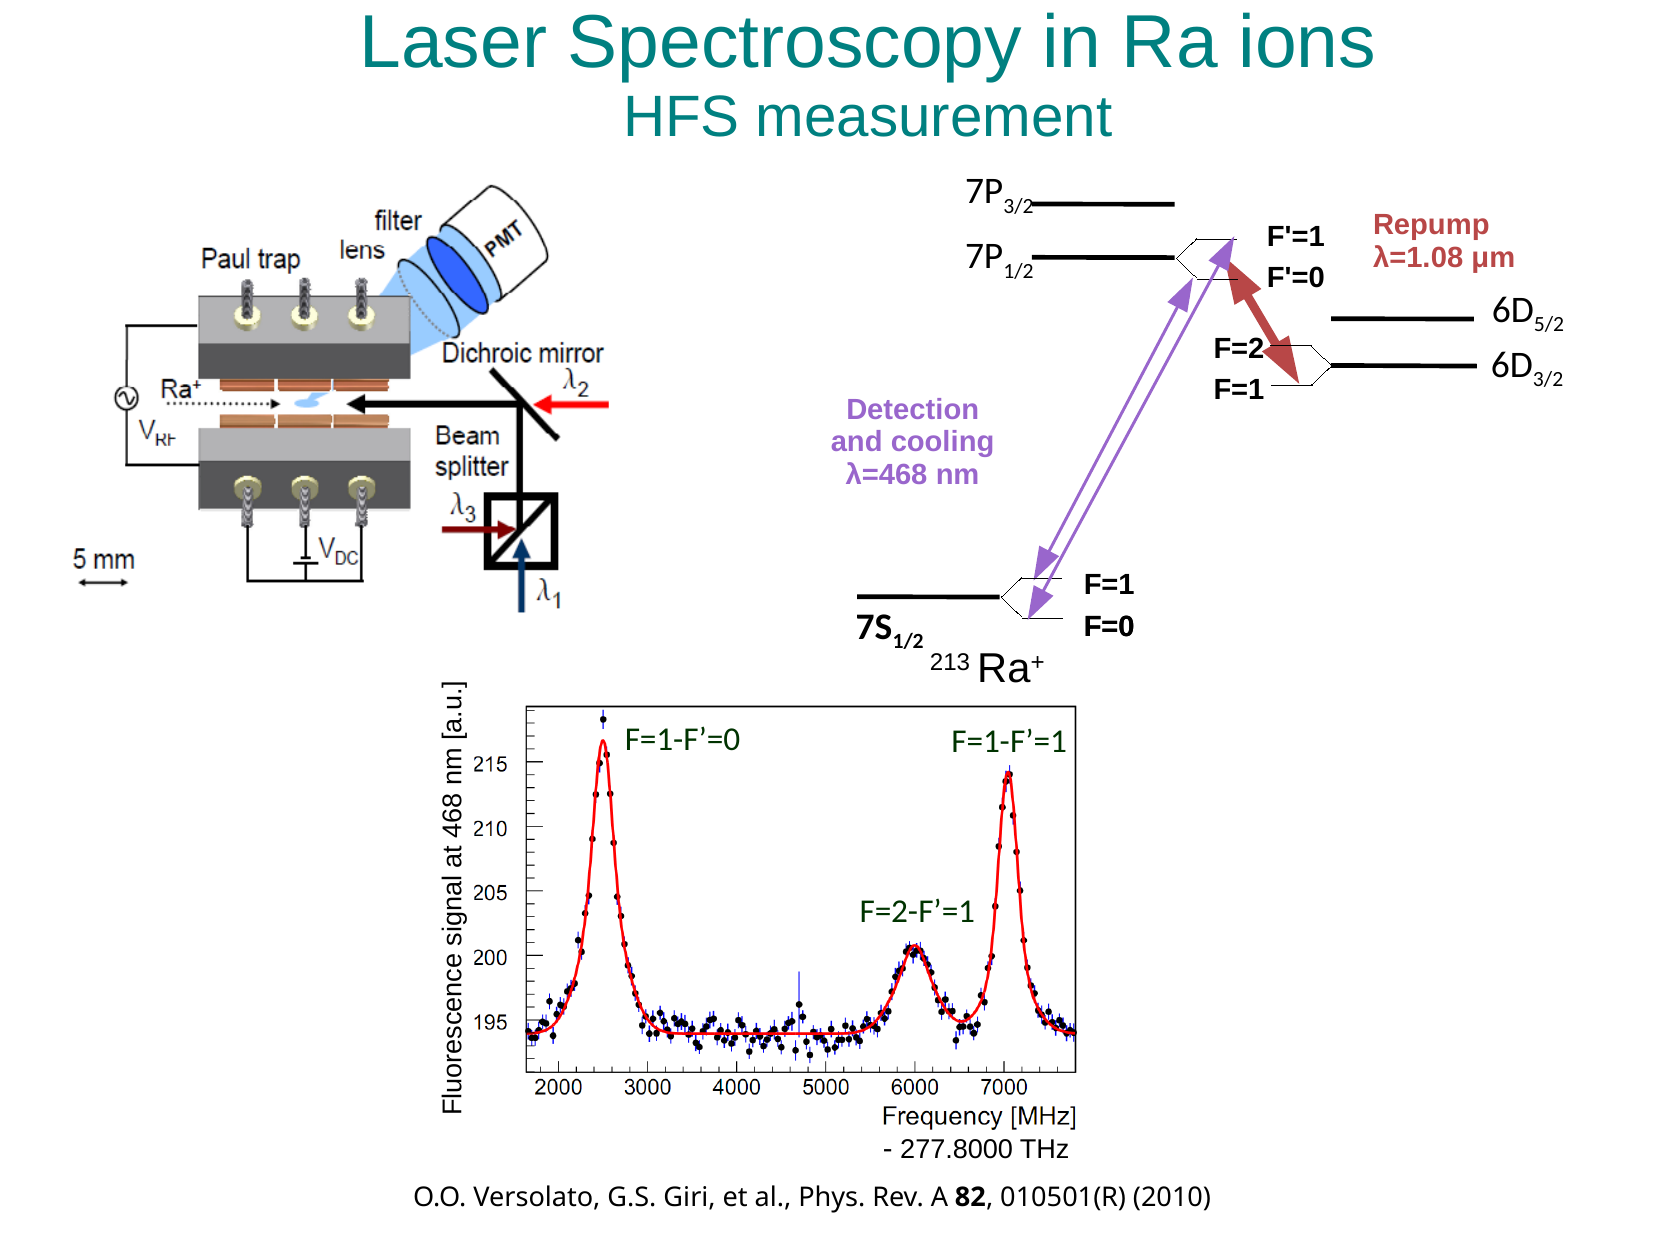

# Laser Spectroscopy in Ra ions HFS measurement
7P3/2
Repump
λ=1.08 μm
F'=1
7P1/2
F'=0
6D5/2
F=2
6D3/2
F=1
Detection and cooling λ=468 nm
F=1
7S1/2
F=0
F=0
213 Ra+
F=1-F’=0
F=1-F’=1
Fluorescence signal at 468 nm [a.u.]
F=2-F’=1
- 277.8000 THz
O.O. Versolato, G.S. Giri, et al., Phys. Rev. A 82, 010501(R) (2010)